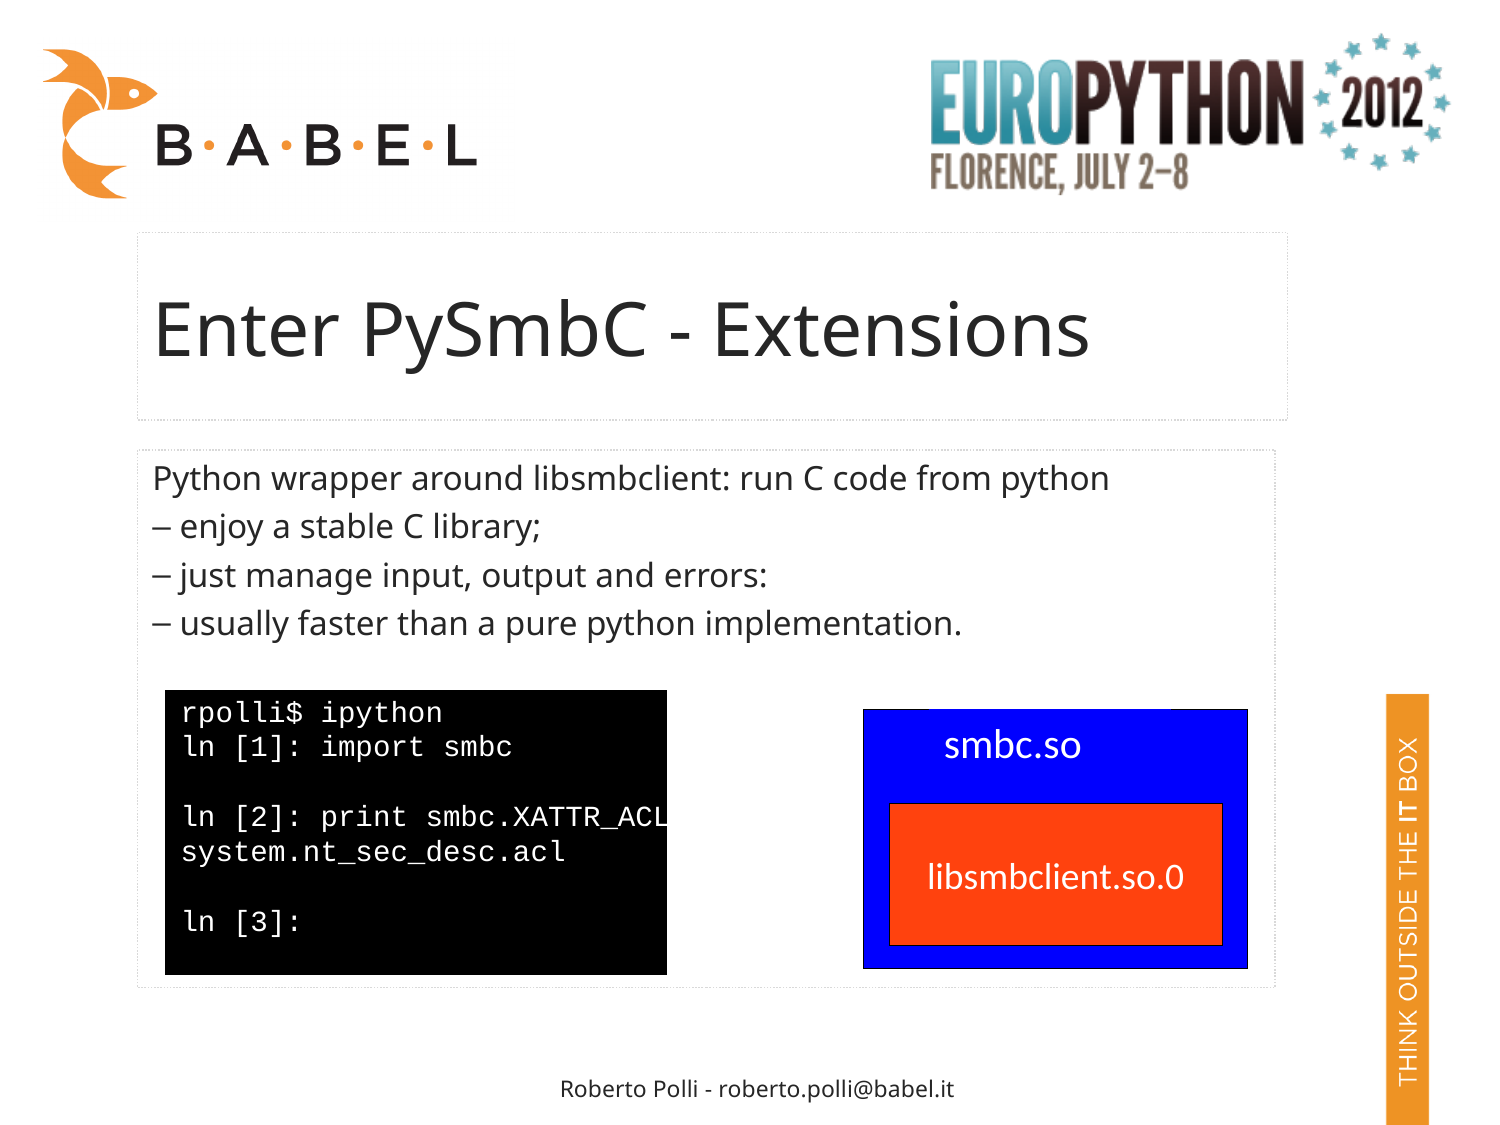

# Enter PySmbC - Extensions
Python wrapper around libsmbclient: run C code from python
 enjoy a stable C library;
 just manage input, output and errors:
 usually faster than a pure python implementation.
rpolli$ ipython
ln [1]: import smbc
ln [2]: print smbc.XATTR_ACL
system.nt_sec_desc.acl
ln [3]:
smbc.so
libsmbclient.so.0